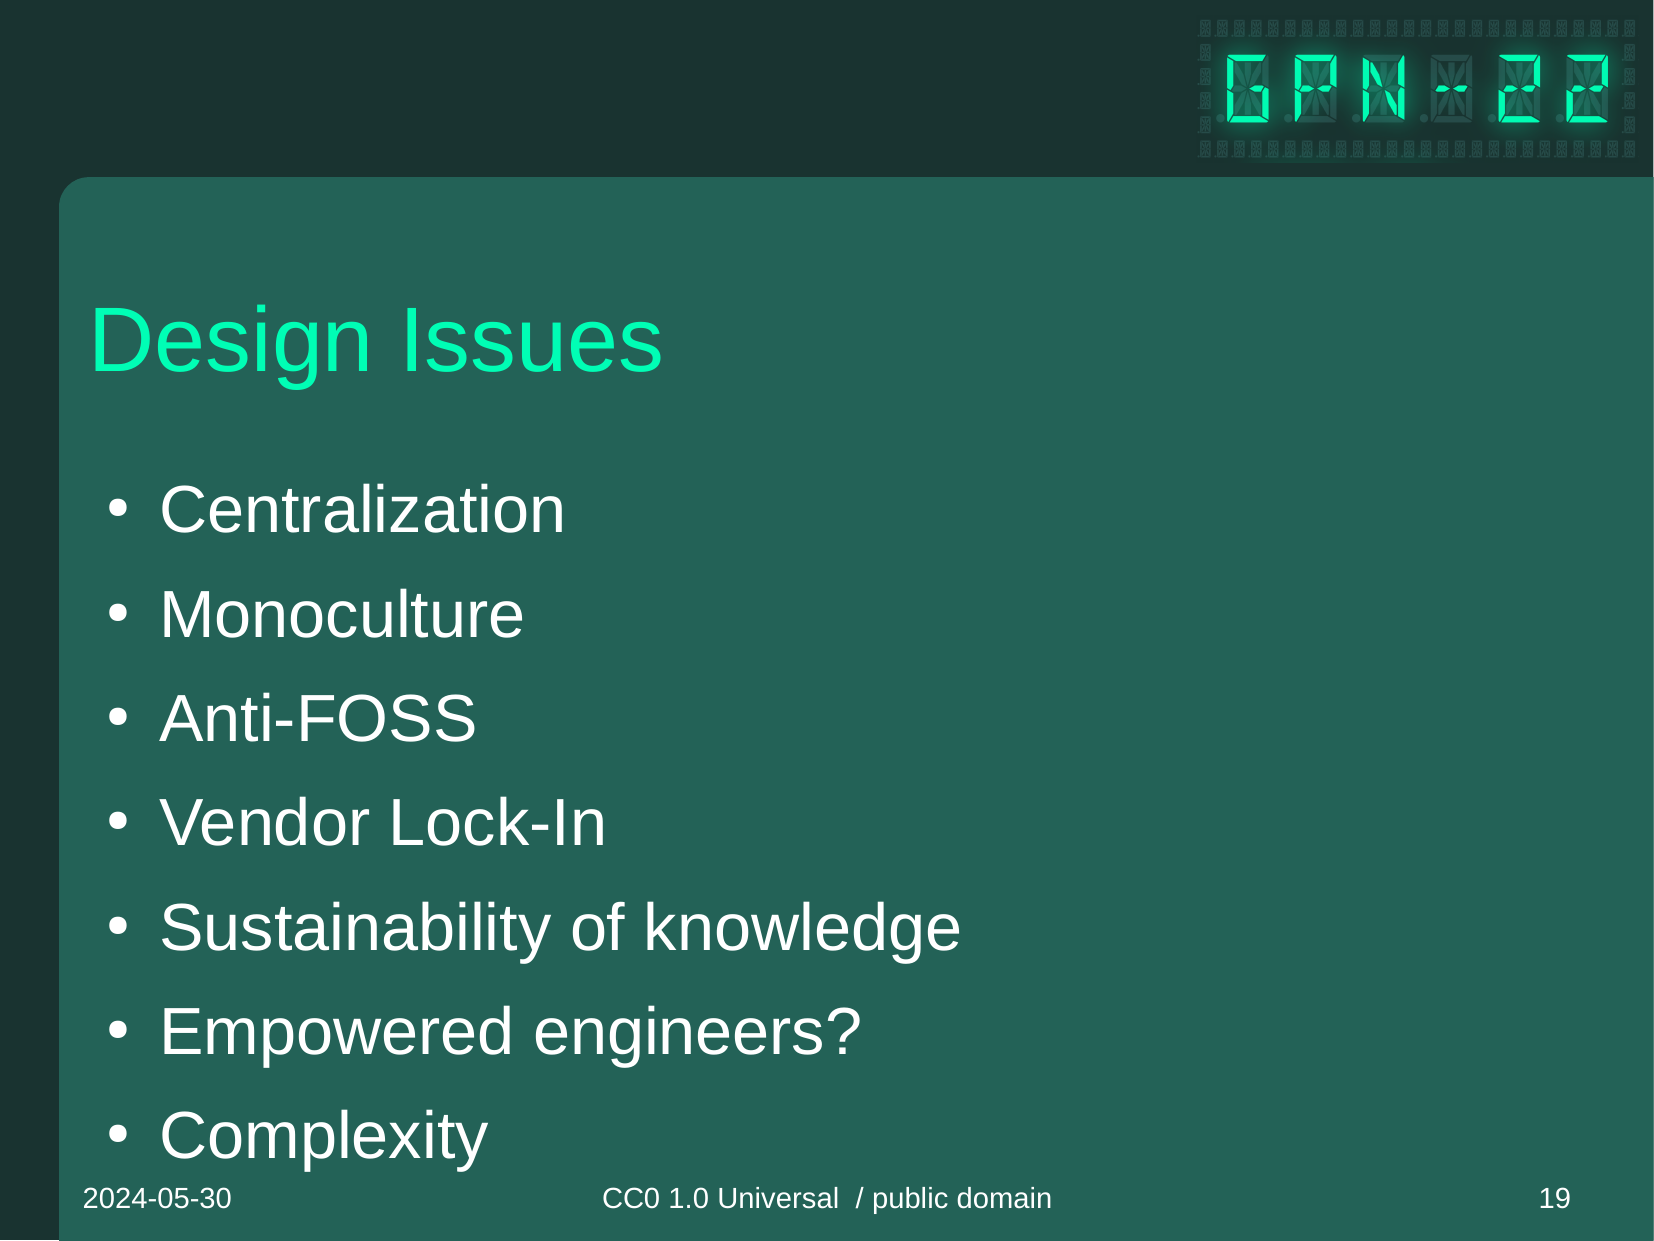

# Design Issues
Centralization
Monoculture
Anti-FOSS
Vendor Lock-In
Sustainability of knowledge
Empowered engineers?
Complexity